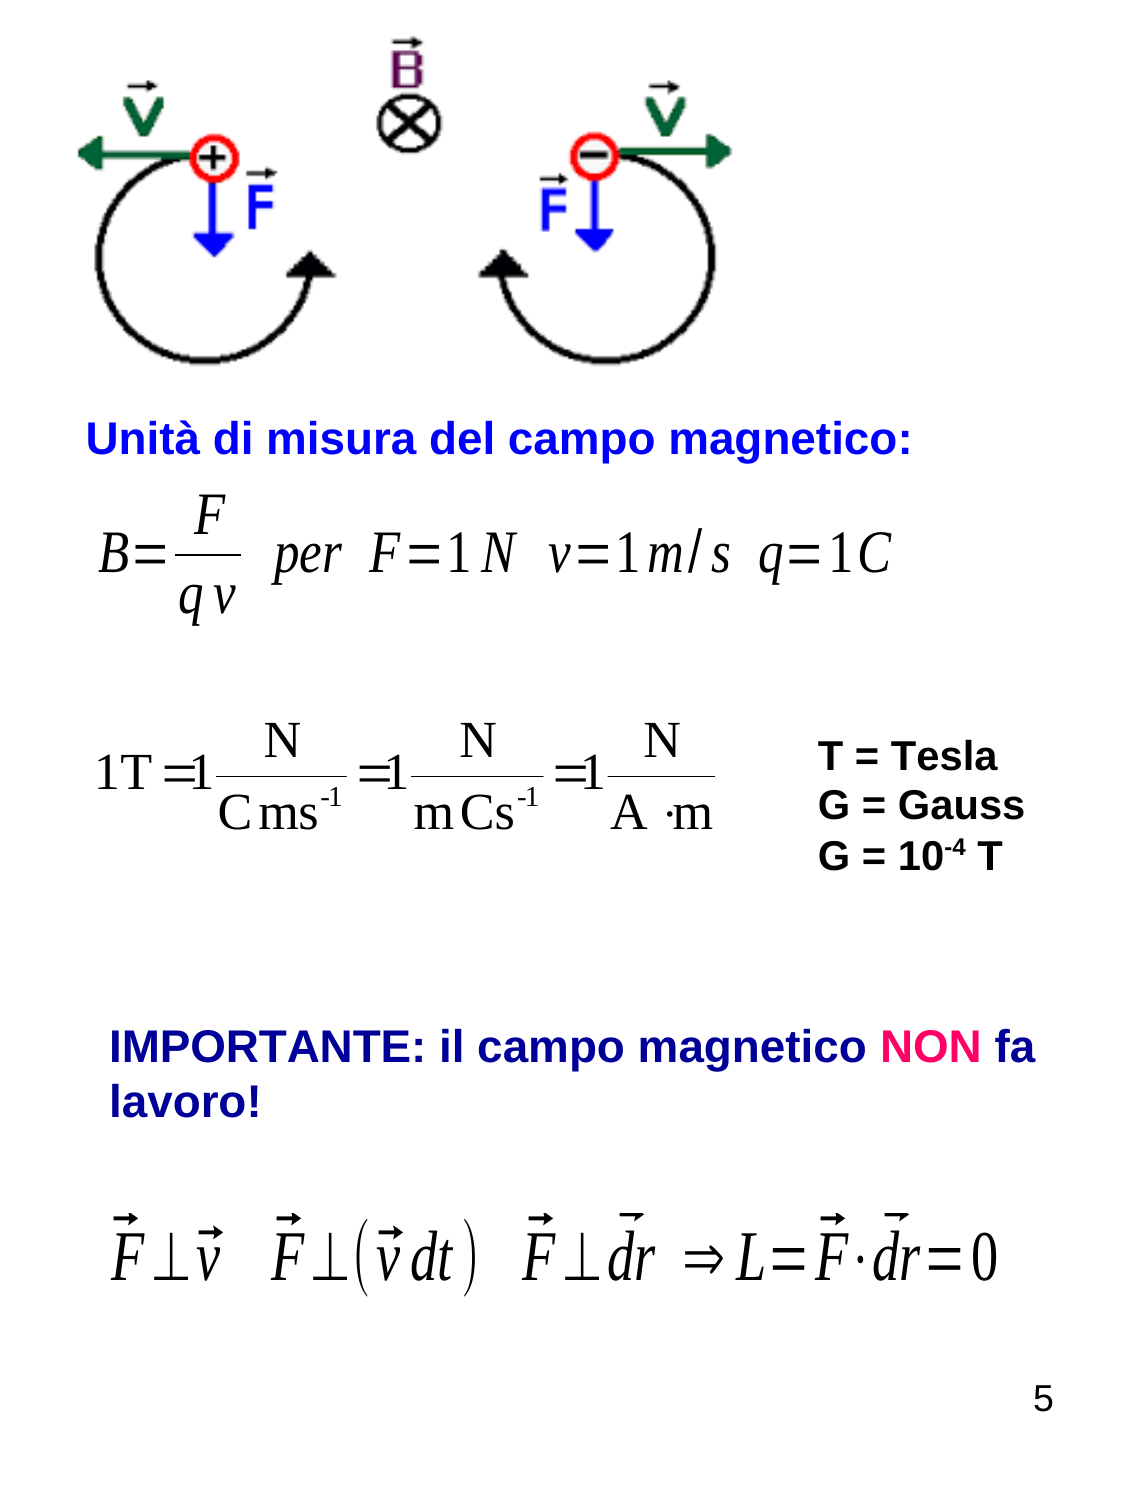

Unità di misura del campo magnetico:
T = Tesla
G = Gauss
G = 10-4 T
IMPORTANTE: il campo magnetico NON fa lavoro!
P15 Magnetismo
5